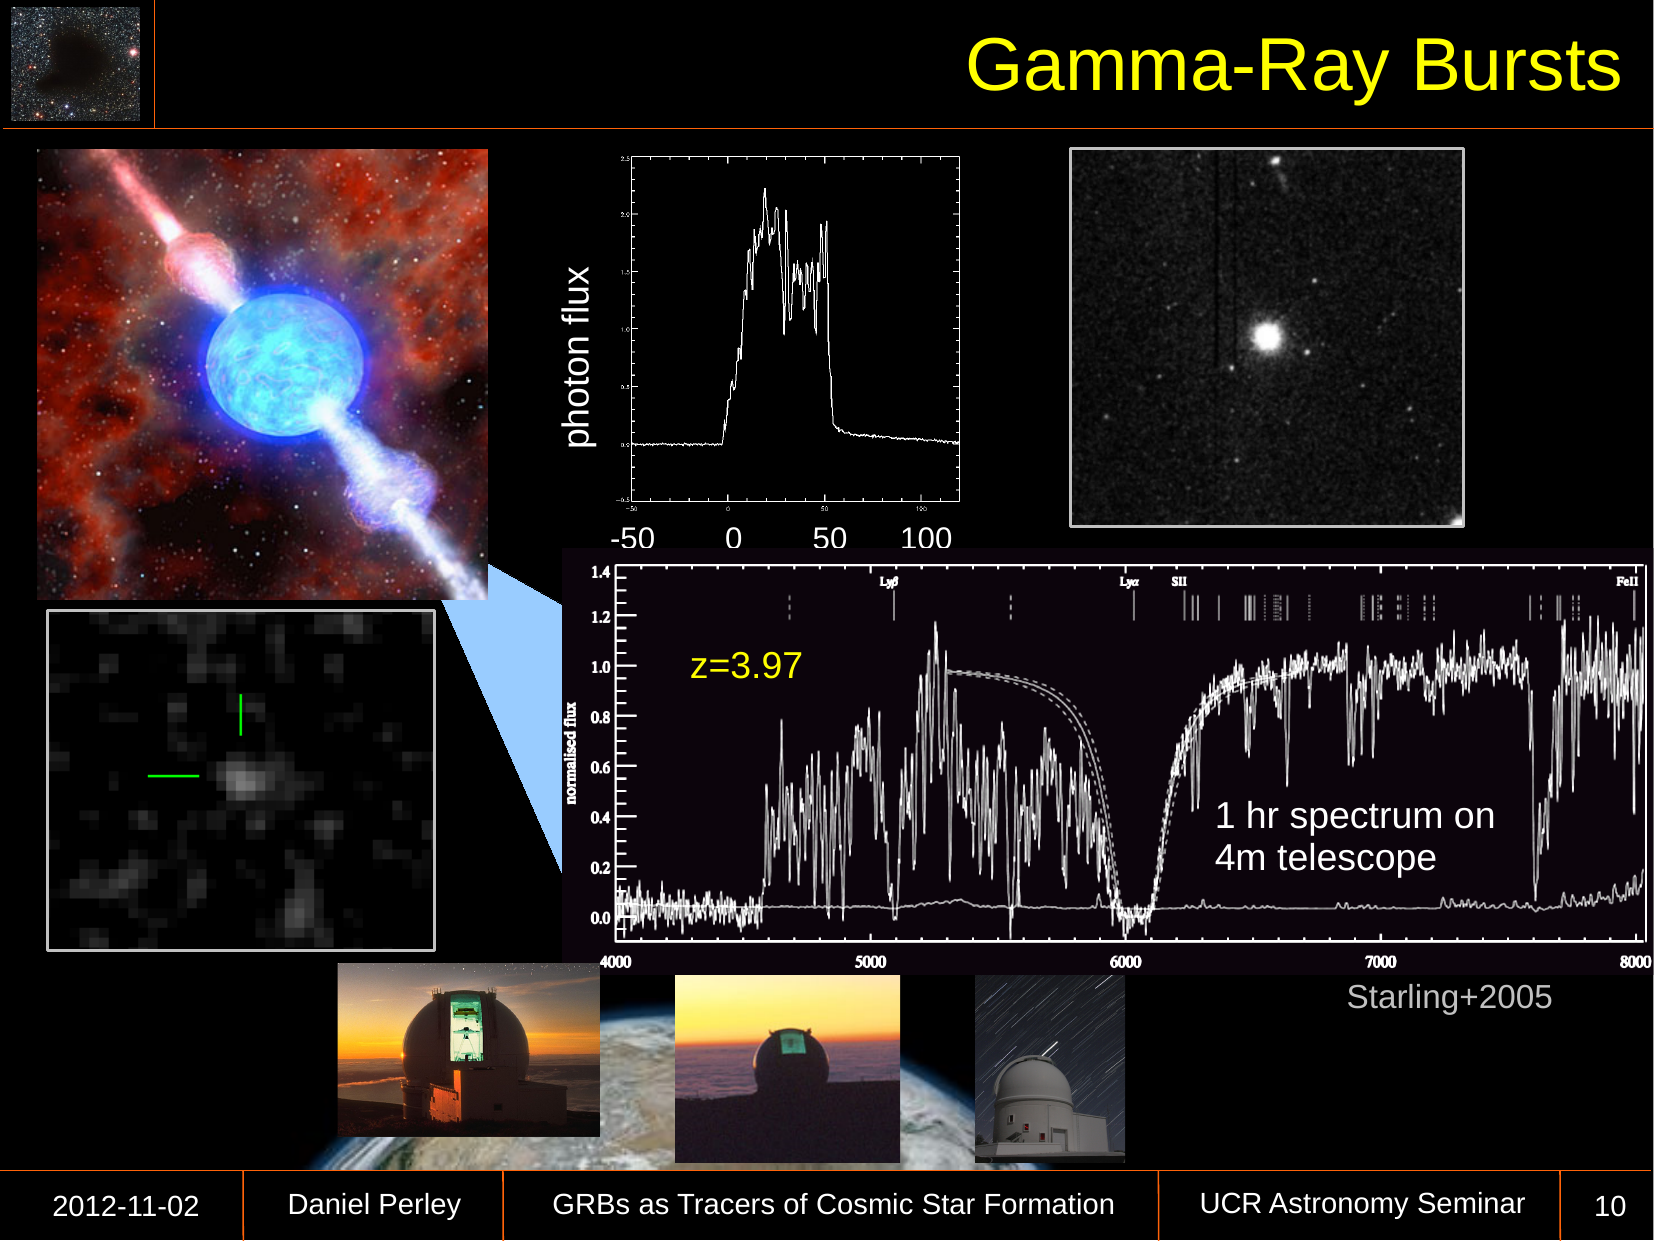

# Gamma-Ray Bursts
photon flux
-50 0 50 100
time (sec)
z=3.97
1 hr spectrum on 4m telescope
Starling+2005
2012-11-02
10